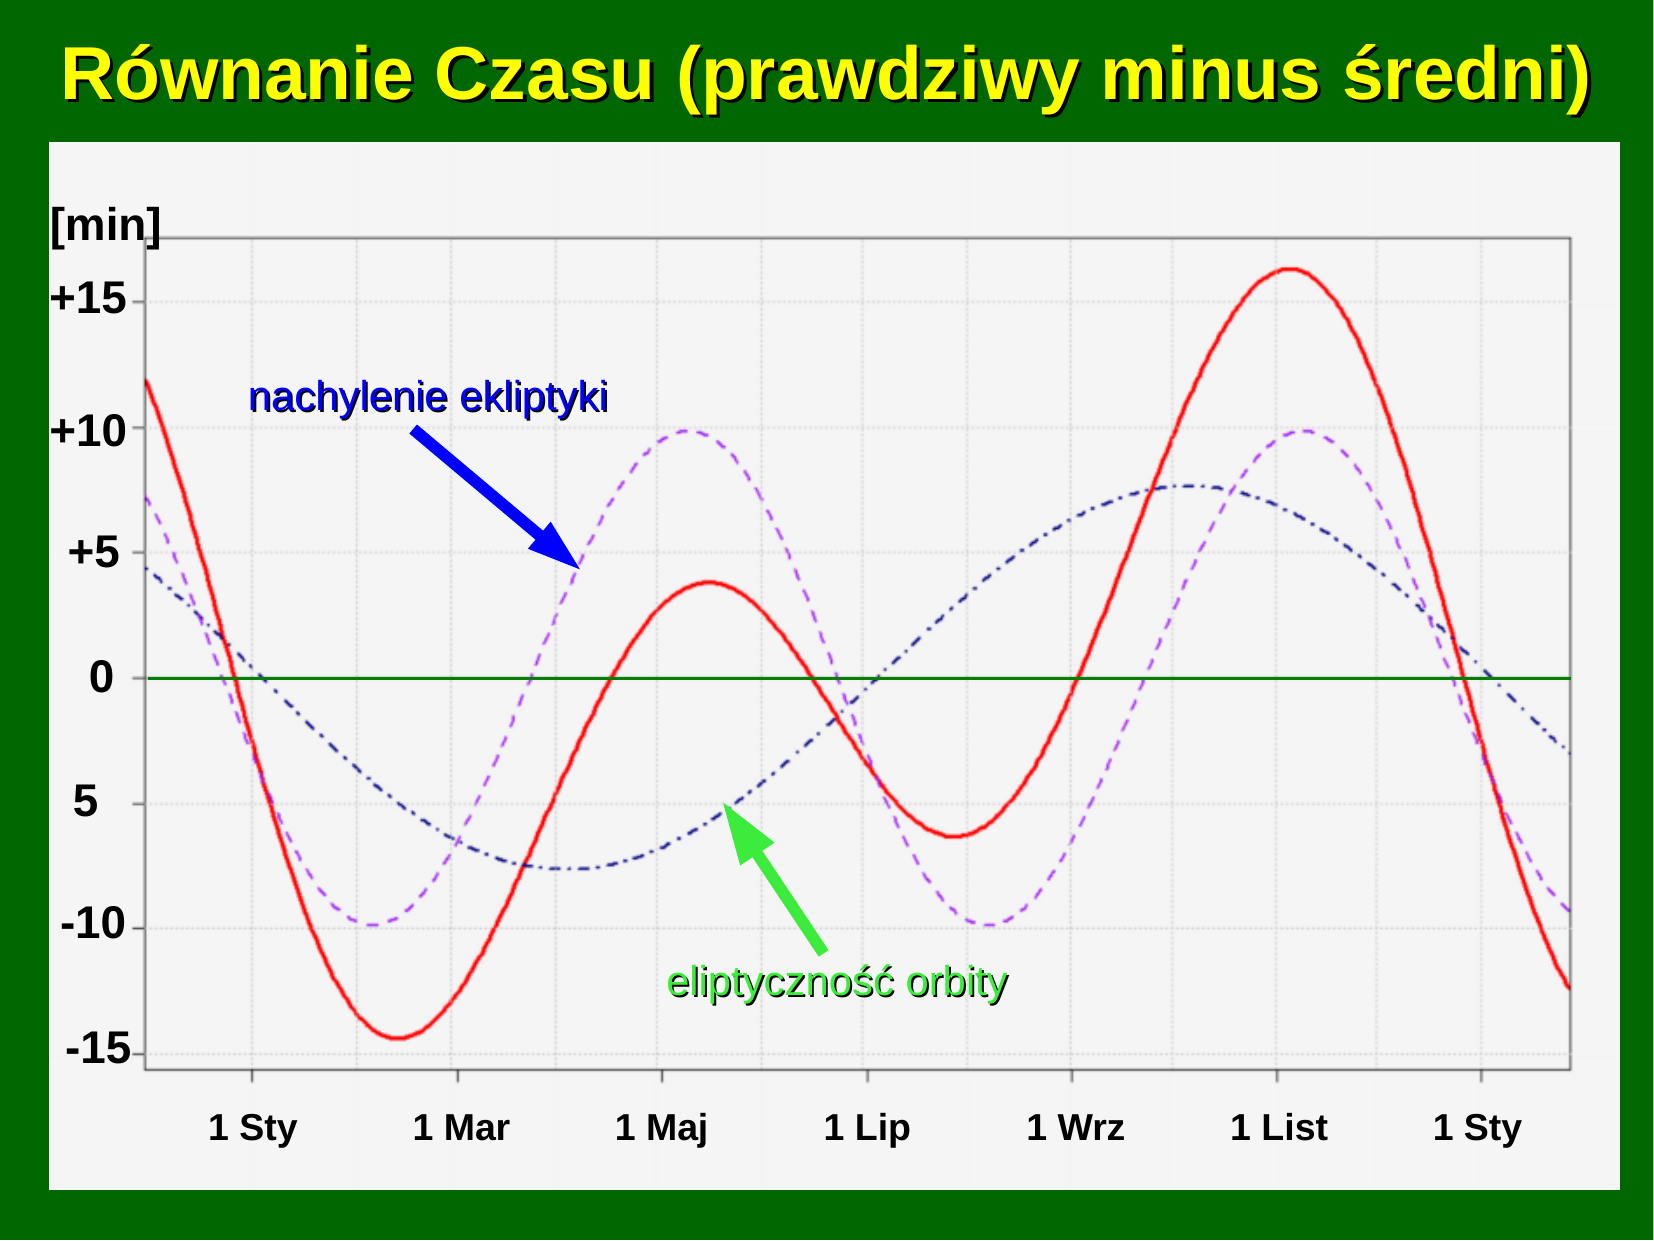

# Równanie Czasu (prawdziwy minus średni)
[min]
+15
nachylenie ekliptyki
+10
+5
0
­5
-10
eliptyczność orbity
-15
1 Sty 1 Mar 1 Maj 1 Lip 1 Wrz 1 List 1 Sty